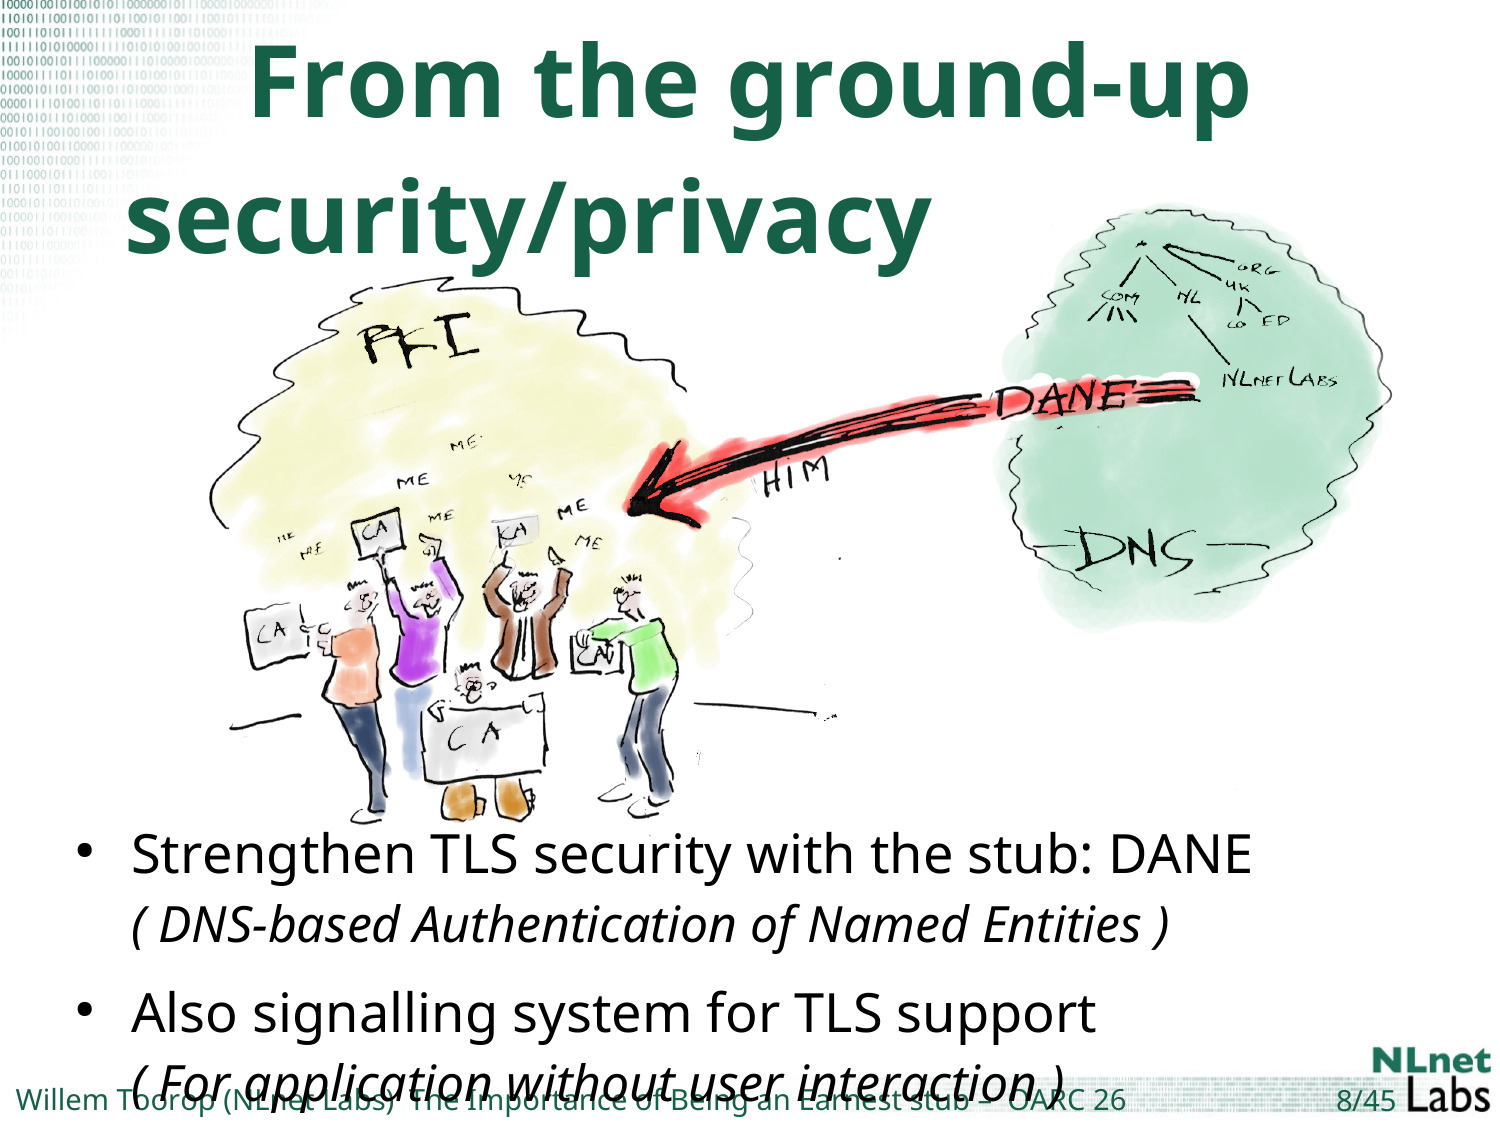

# From the ground-up security/privacy
Strengthen TLS security with the stub: DANE
( DNS-based Authentication of Named Entities )
Also signalling system for TLS support
( For application without user interaction )